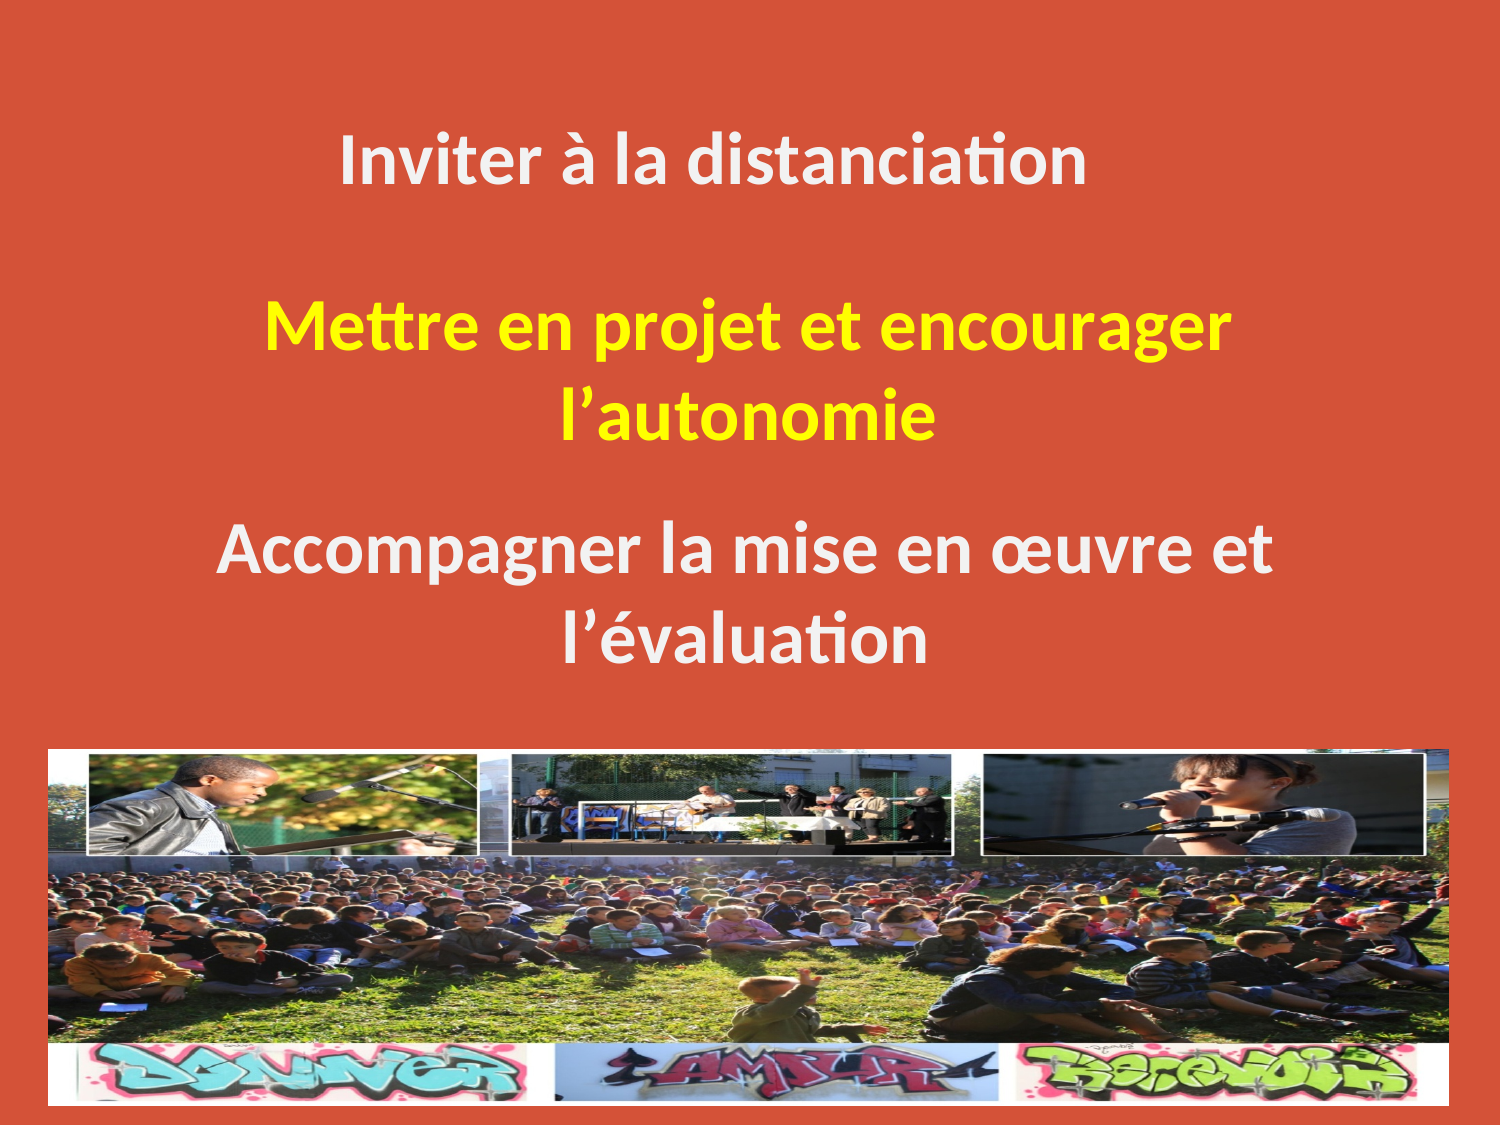

Inviter à la distanciation
Mettre en projet et encourager l’autonomie
Accompagner la mise en œuvre et l’évaluation